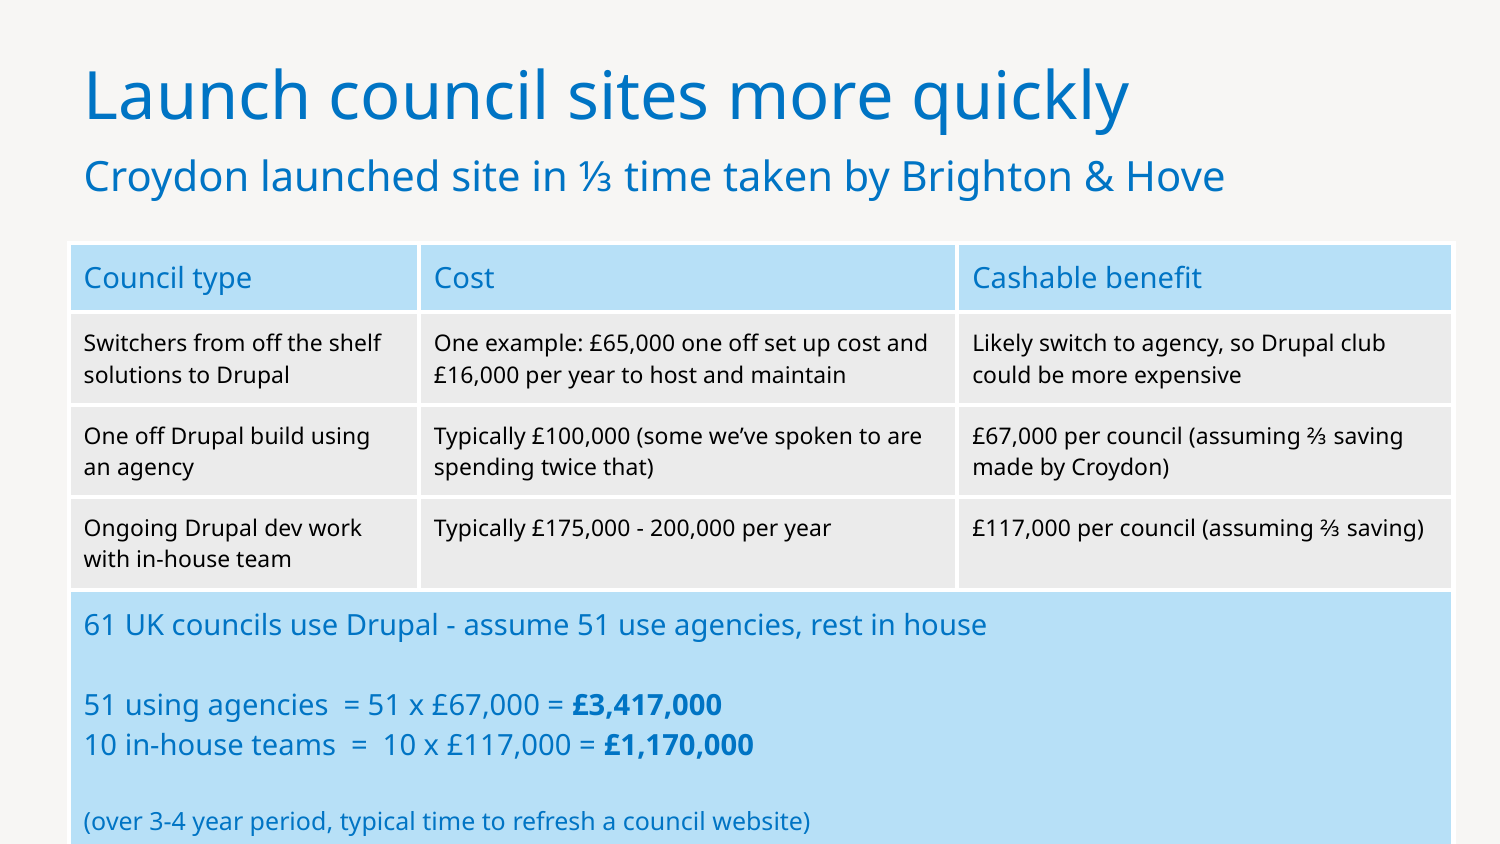

Launch council sites more quickly
Croydon launched site in ⅓ time taken by Brighton & Hove
| Council type | Cost | Cashable benefit |
| --- | --- | --- |
| Switchers from off the shelf solutions to Drupal | One example: £65,000 one off set up cost and £16,000 per year to host and maintain | Likely switch to agency, so Drupal club could be more expensive |
| One off Drupal build using an agency | Typically £100,000 (some we’ve spoken to are spending twice that) | £67,000 per council (assuming ⅔ saving made by Croydon) |
| Ongoing Drupal dev work with in-house team | Typically £175,000 - 200,000 per year | £117,000 per council (assuming ⅔ saving) |
| 61 UK councils use Drupal - assume 51 use agencies, rest in house 51 using agencies = 51 x £67,000 = £3,417,000 10 in-house teams = 10 x £117,000 = £1,170,000 (over 3-4 year period, typical time to refresh a council website) | | |